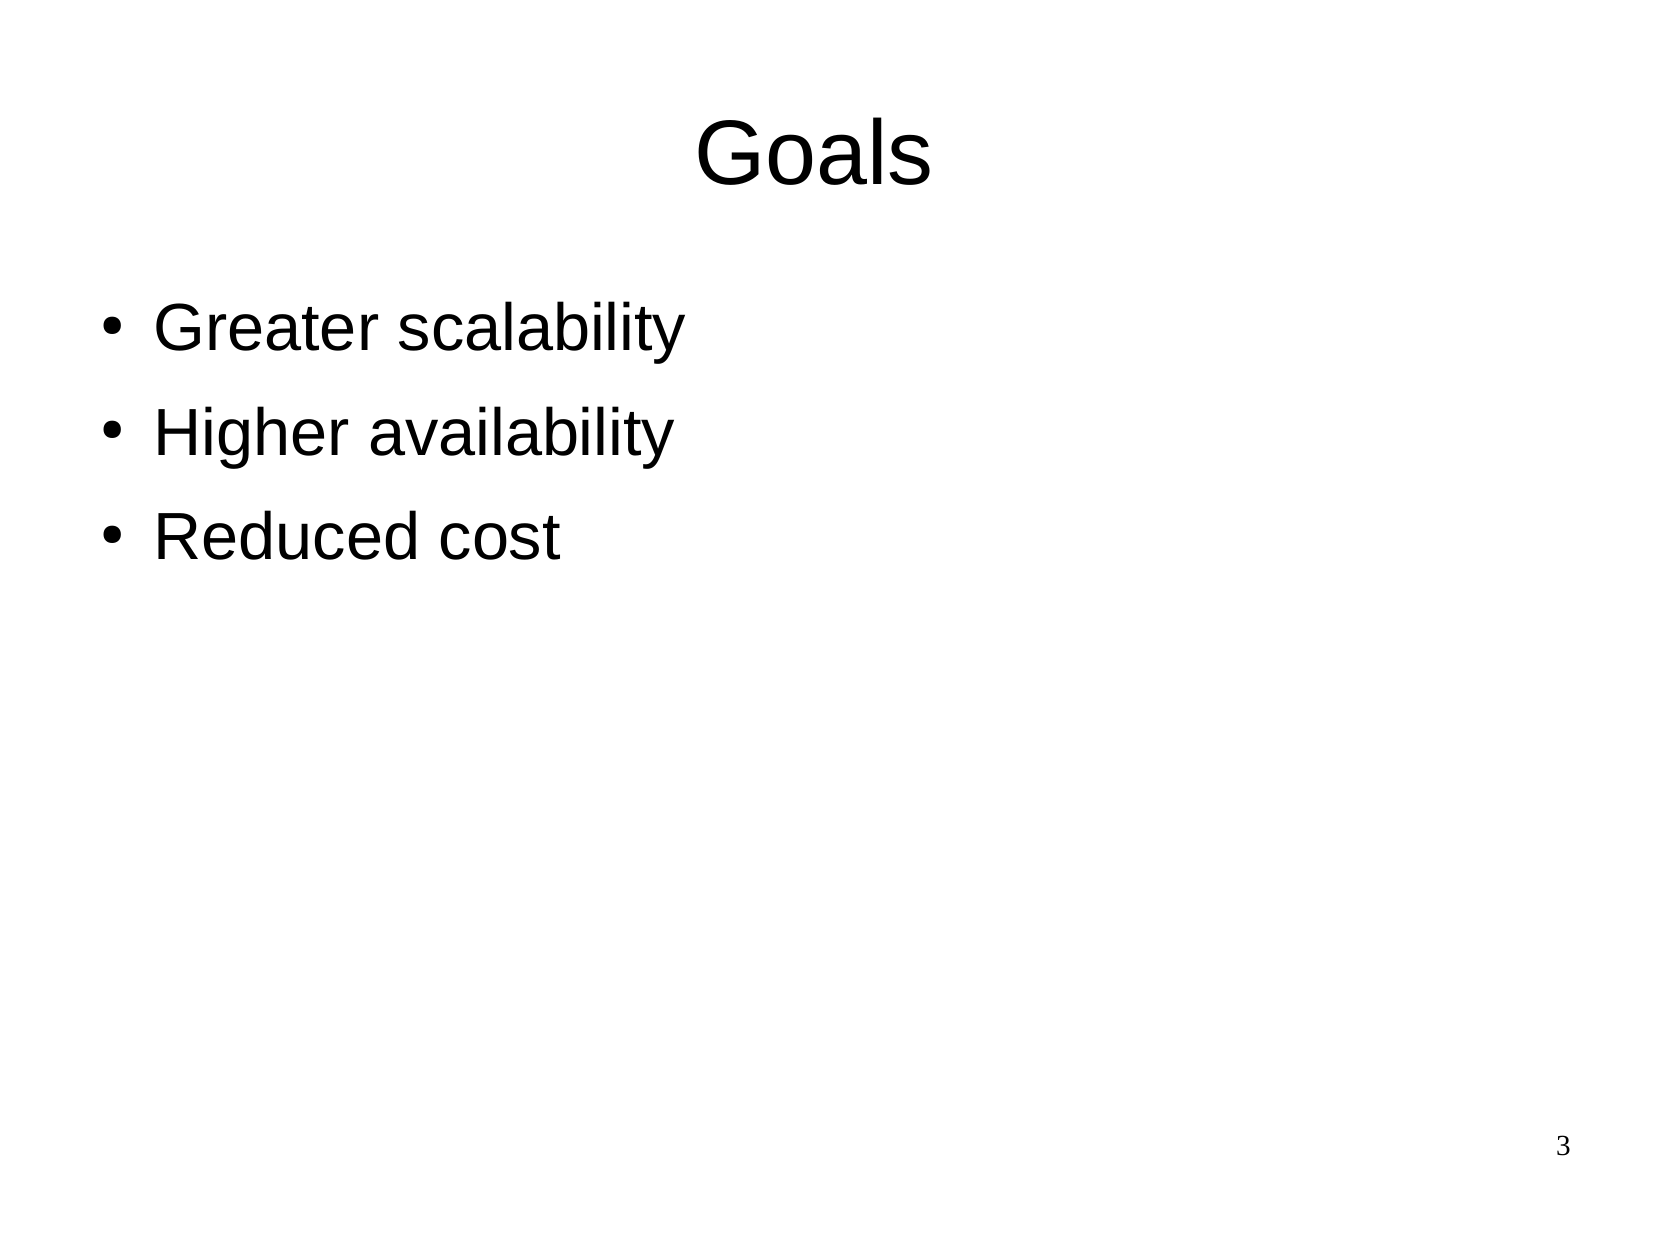

# Goals
Greater scalability
Higher availability
Reduced cost
3